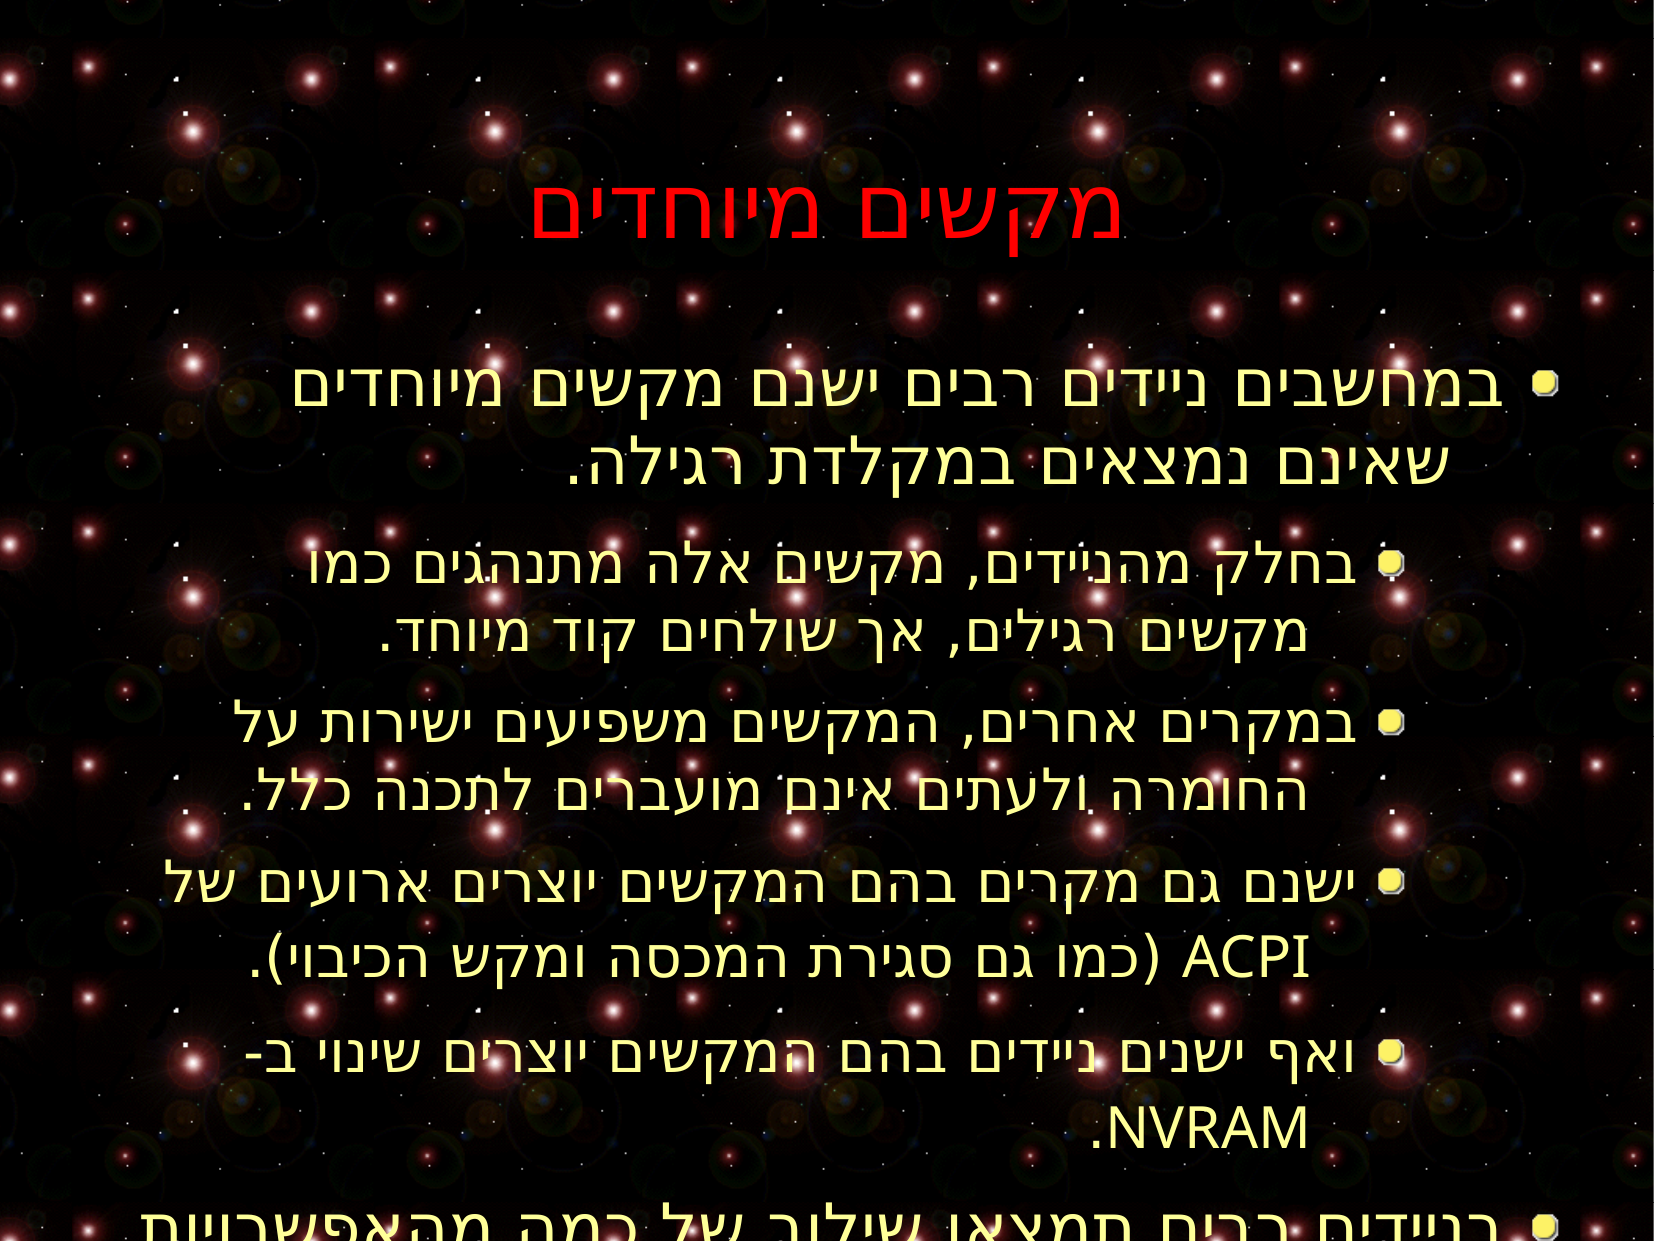

# מקשים מיוחדים
במחשבים ניידים רבים ישנם מקשים מיוחדים שאינם נמצאים במקלדת רגילה.
בחלק מהניידים, מקשים אלה מתנהגים כמו מקשים רגילים, אך שולחים קוד מיוחד.
במקרים אחרים, המקשים משפיעים ישירות על החומרה ולעתים אינם מועברים לתכנה כלל.
ישנם גם מקרים בהם המקשים יוצרים ארועים של ACPI (כמו גם סגירת המכסה ומקש הכיבוי).
ואף ישנים ניידים בהם המקשים יוצרים שינוי ב- NVRAM.
בניידים רבים תמצאו שילוב של כמה מהאפשרויות הנ"ל.